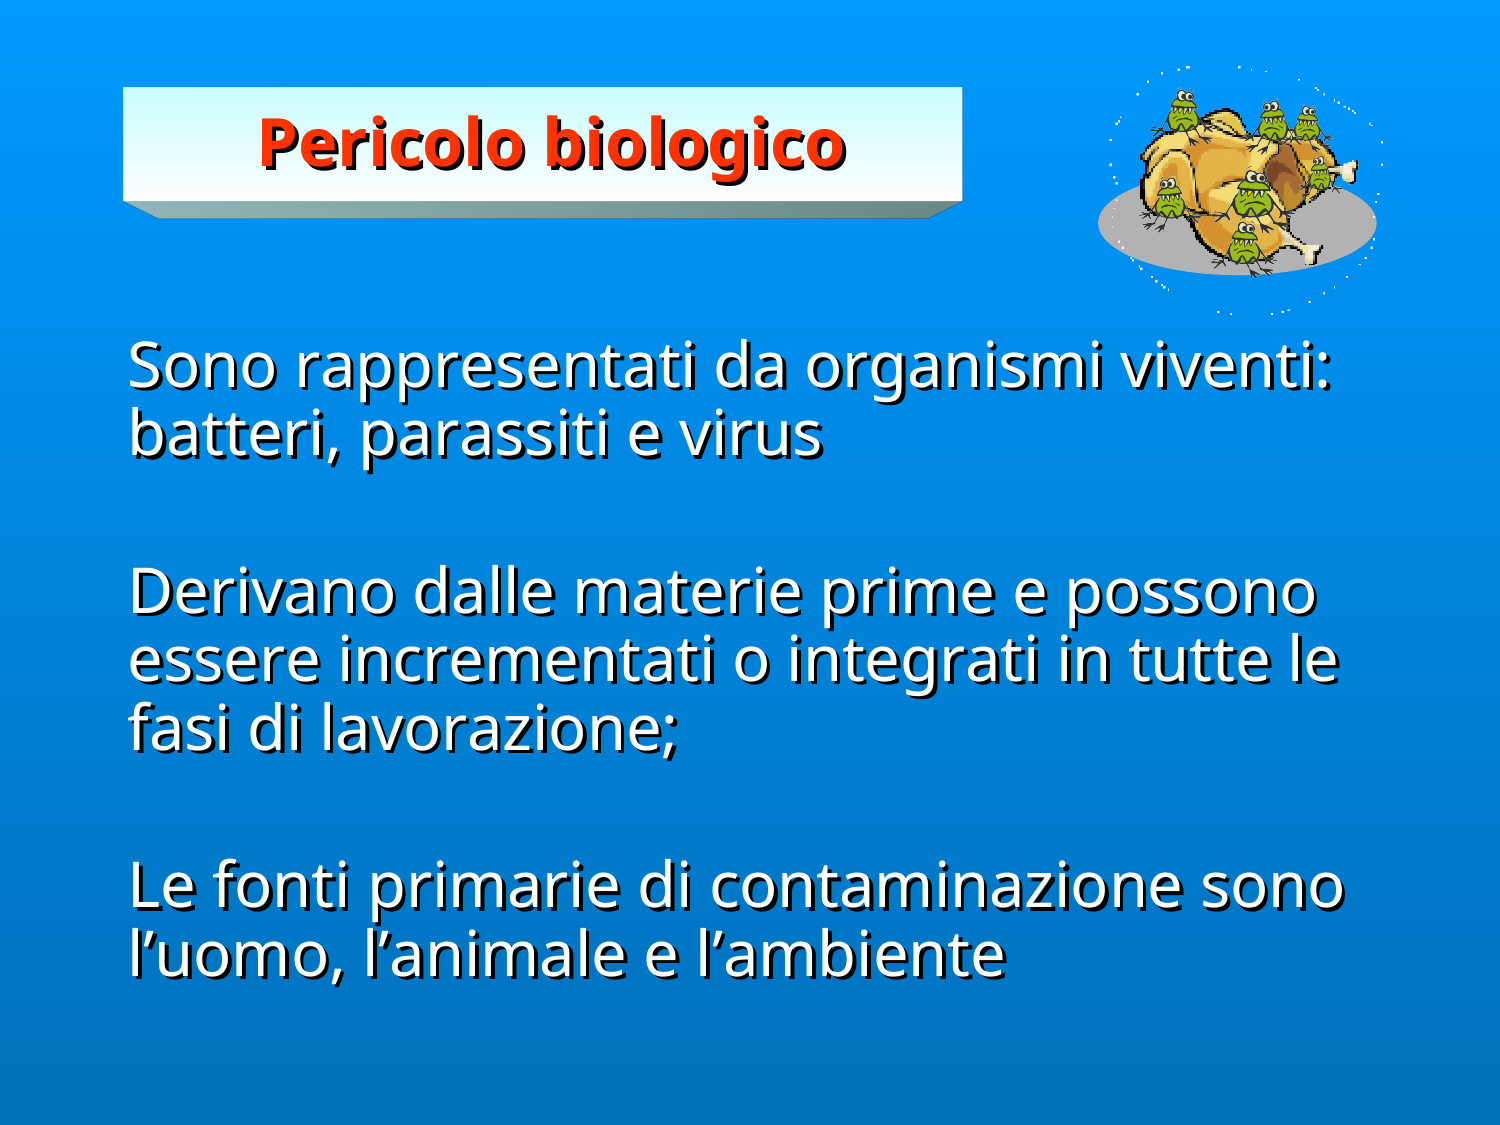

Pericolo biologico
# Sono rappresentati da organismi viventi: batteri, parassiti e virus
Derivano dalle materie prime e possono essere incrementati o integrati in tutte le fasi di lavorazione;
Le fonti primarie di contaminazione sono l’uomo, l’animale e l’ambiente